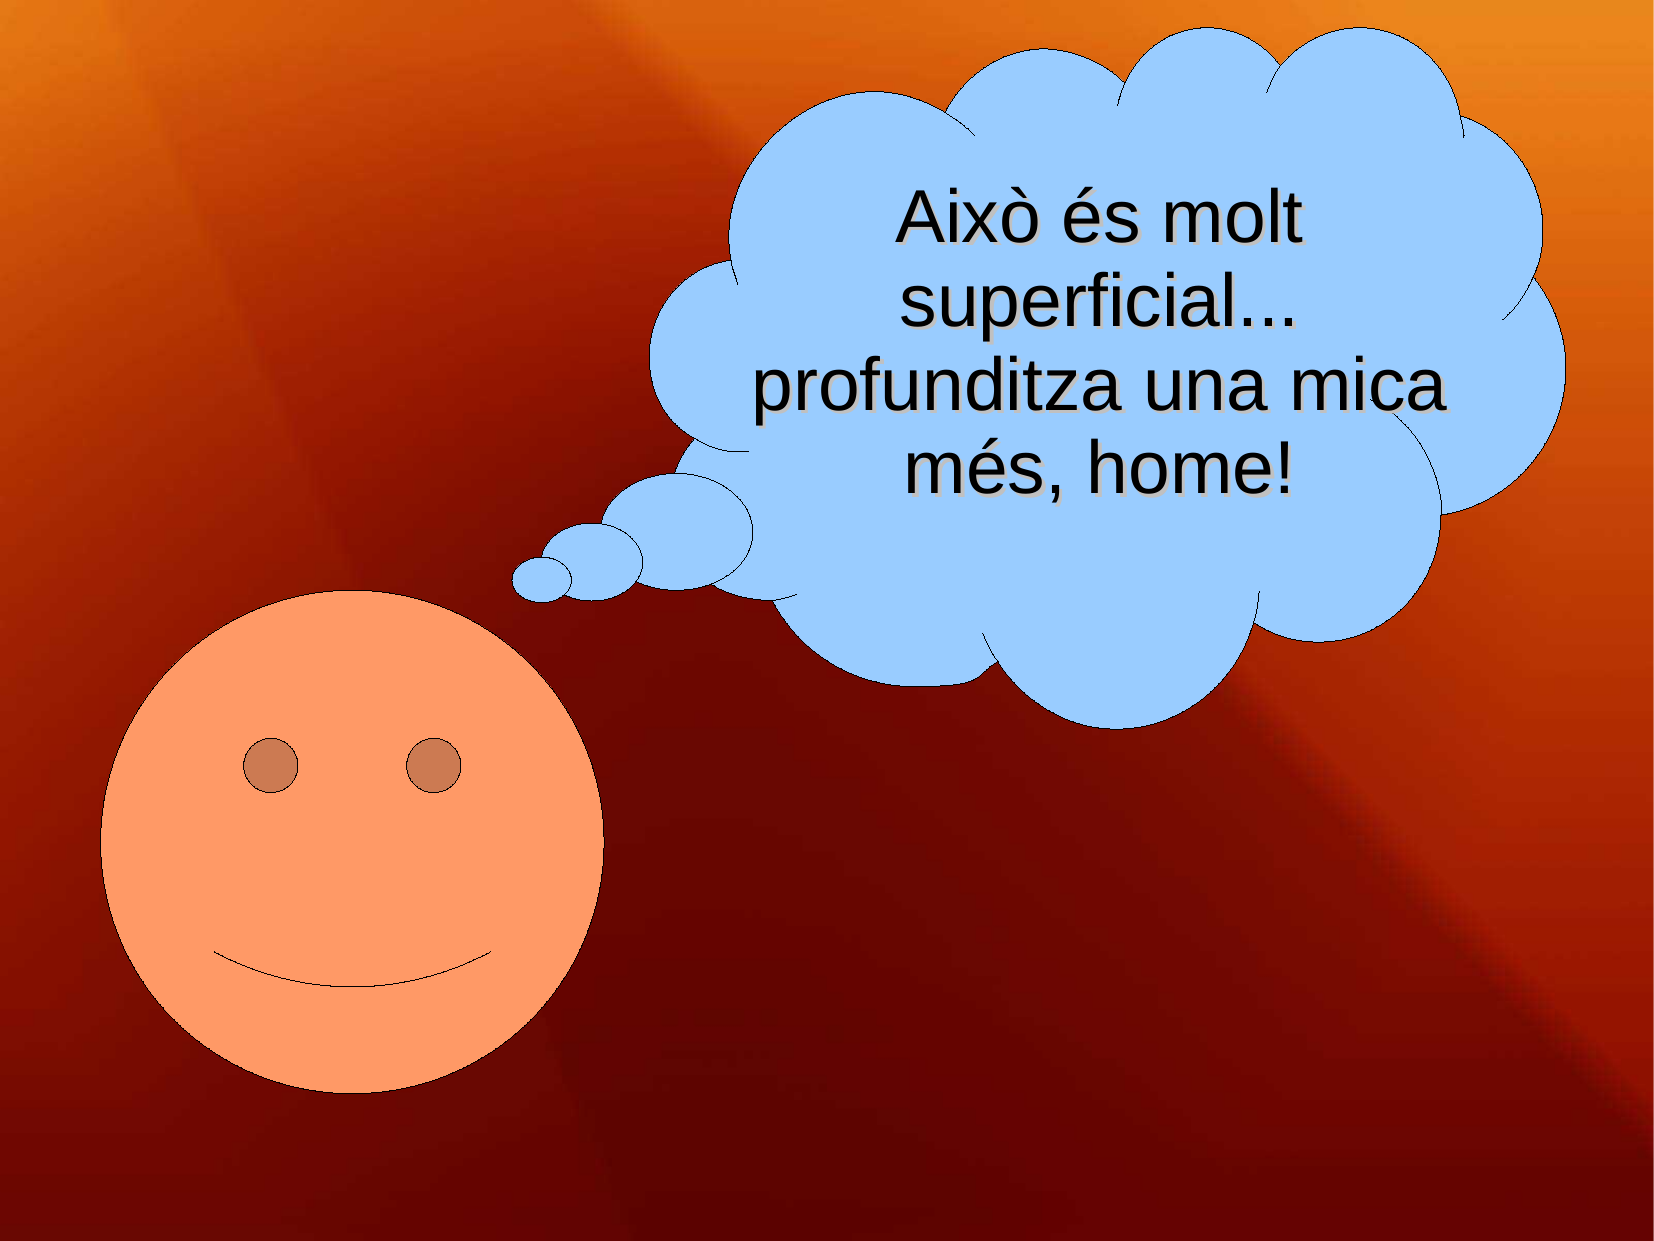

# Això és molt superficial... profunditza una mica més, home!